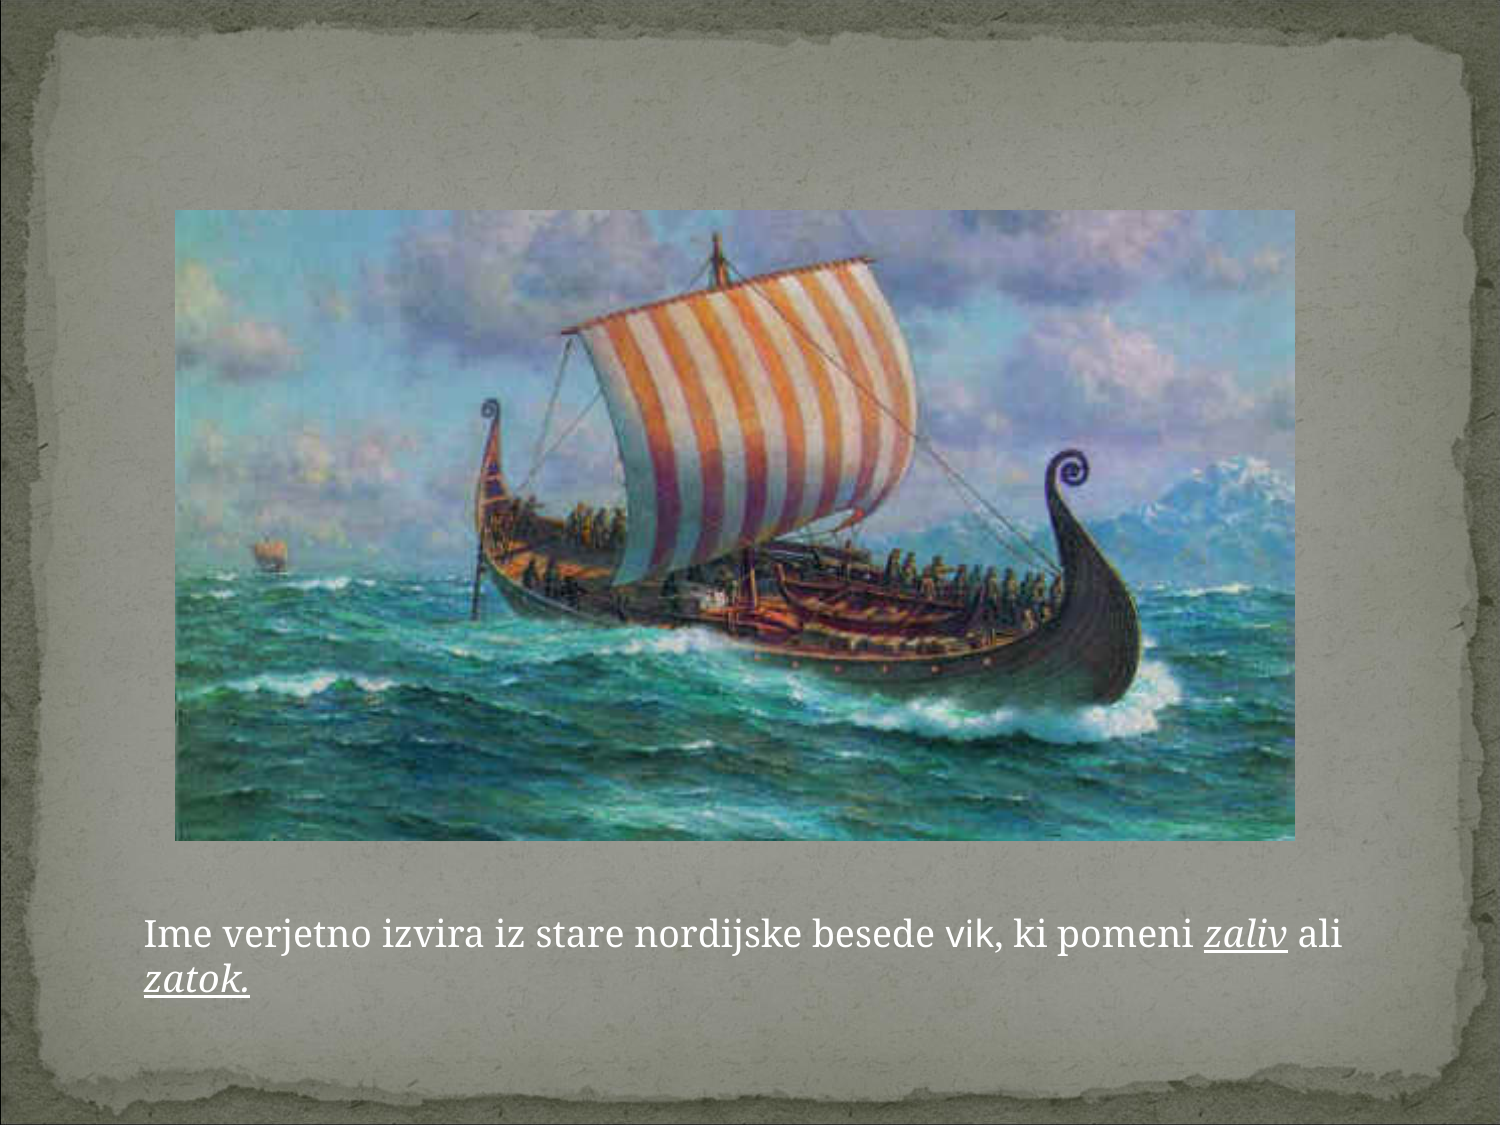

Ime verjetno izvira iz stare nordijske besede vik, ki pomeni zaliv ali zatok.